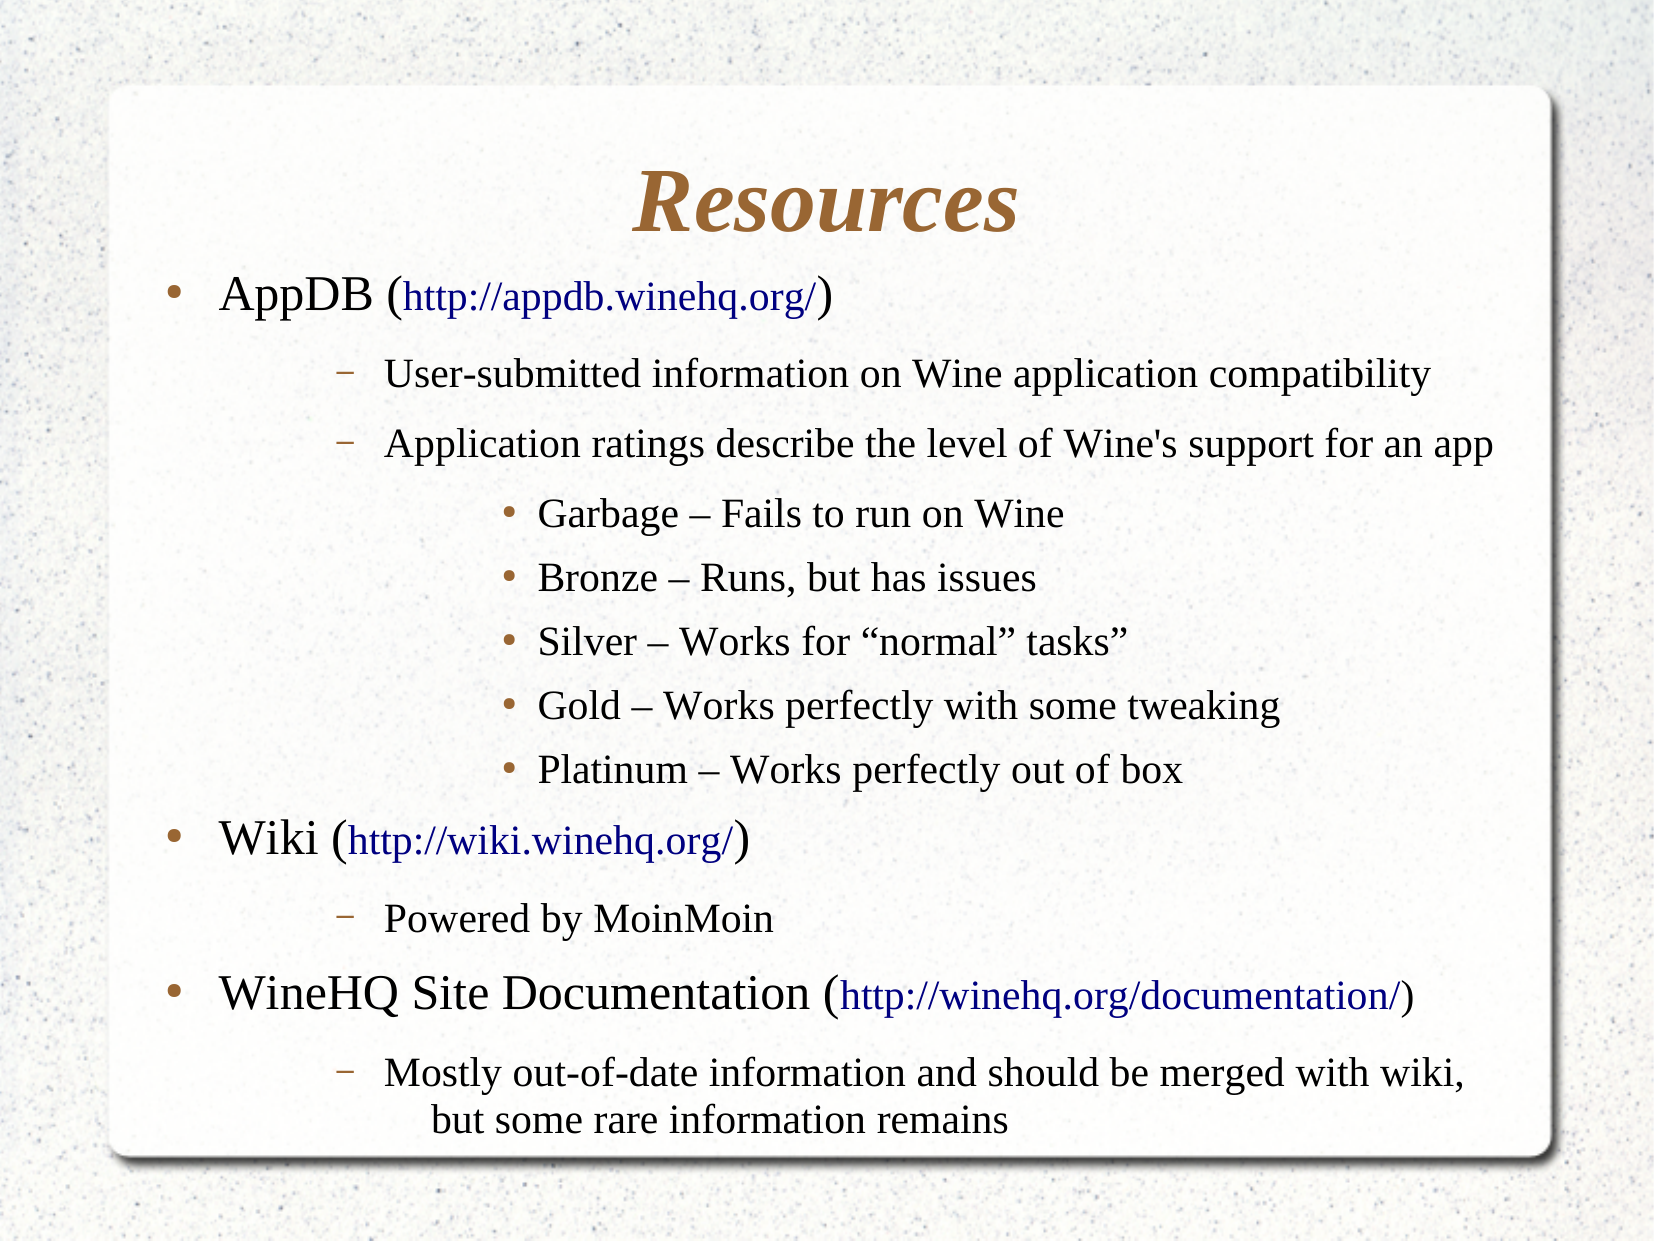

# Resources
AppDB (http://appdb.winehq.org/)
User-submitted information on Wine application compatibility
Application ratings describe the level of Wine's support for an app
Garbage – Fails to run on Wine
Bronze – Runs, but has issues
Silver – Works for “normal” tasks”
Gold – Works perfectly with some tweaking
Platinum – Works perfectly out of box
Wiki (http://wiki.winehq.org/)
Powered by MoinMoin
WineHQ Site Documentation (http://winehq.org/documentation/)
Mostly out-of-date information and should be merged with wiki, but some rare information remains